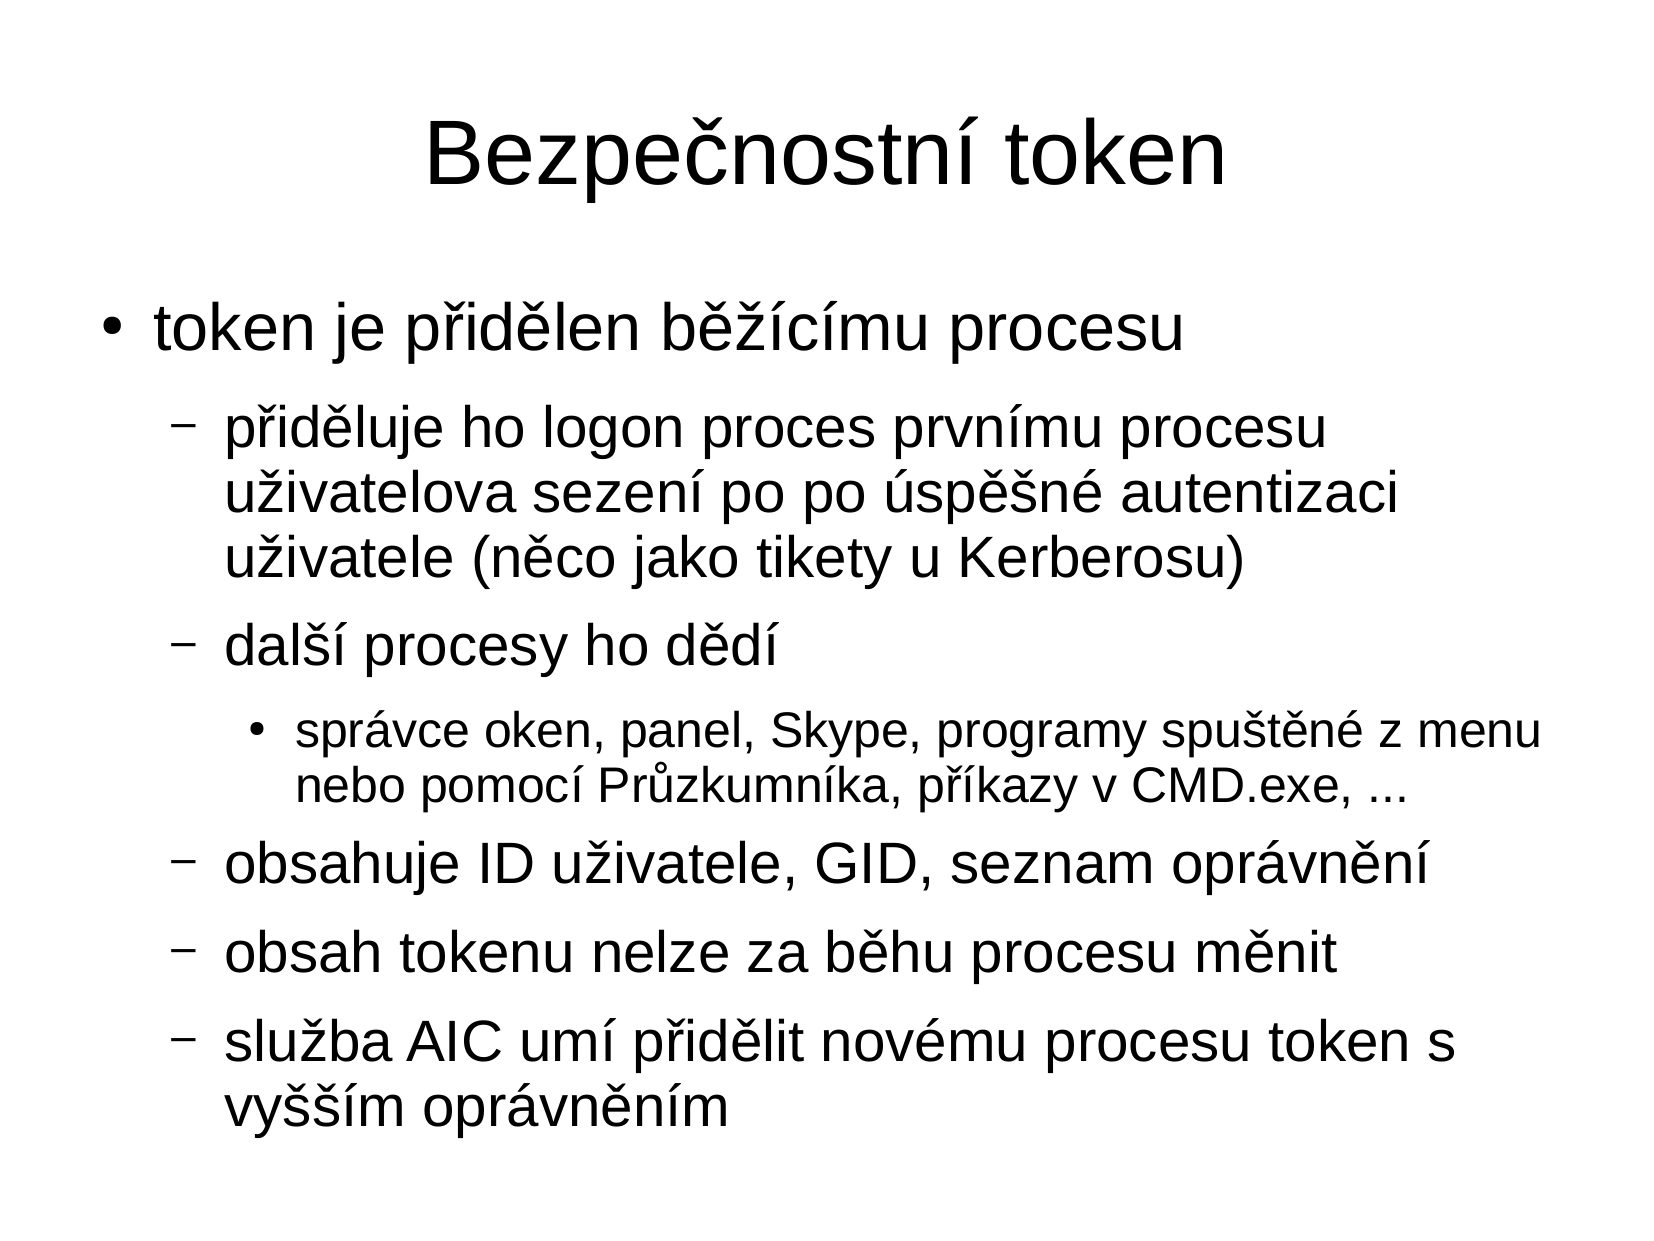

# Bezpečnostní token
token je přidělen běžícímu procesu
přiděluje ho logon proces prvnímu procesu uživatelova sezení po po úspěšné autentizaci uživatele (něco jako tikety u Kerberosu)
další procesy ho dědí
správce oken, panel, Skype, programy spuštěné z menu nebo pomocí Průzkumníka, příkazy v CMD.exe, ...
obsahuje ID uživatele, GID, seznam oprávnění
obsah tokenu nelze za běhu procesu měnit
služba AIC umí přidělit novému procesu token s vyšším oprávněním